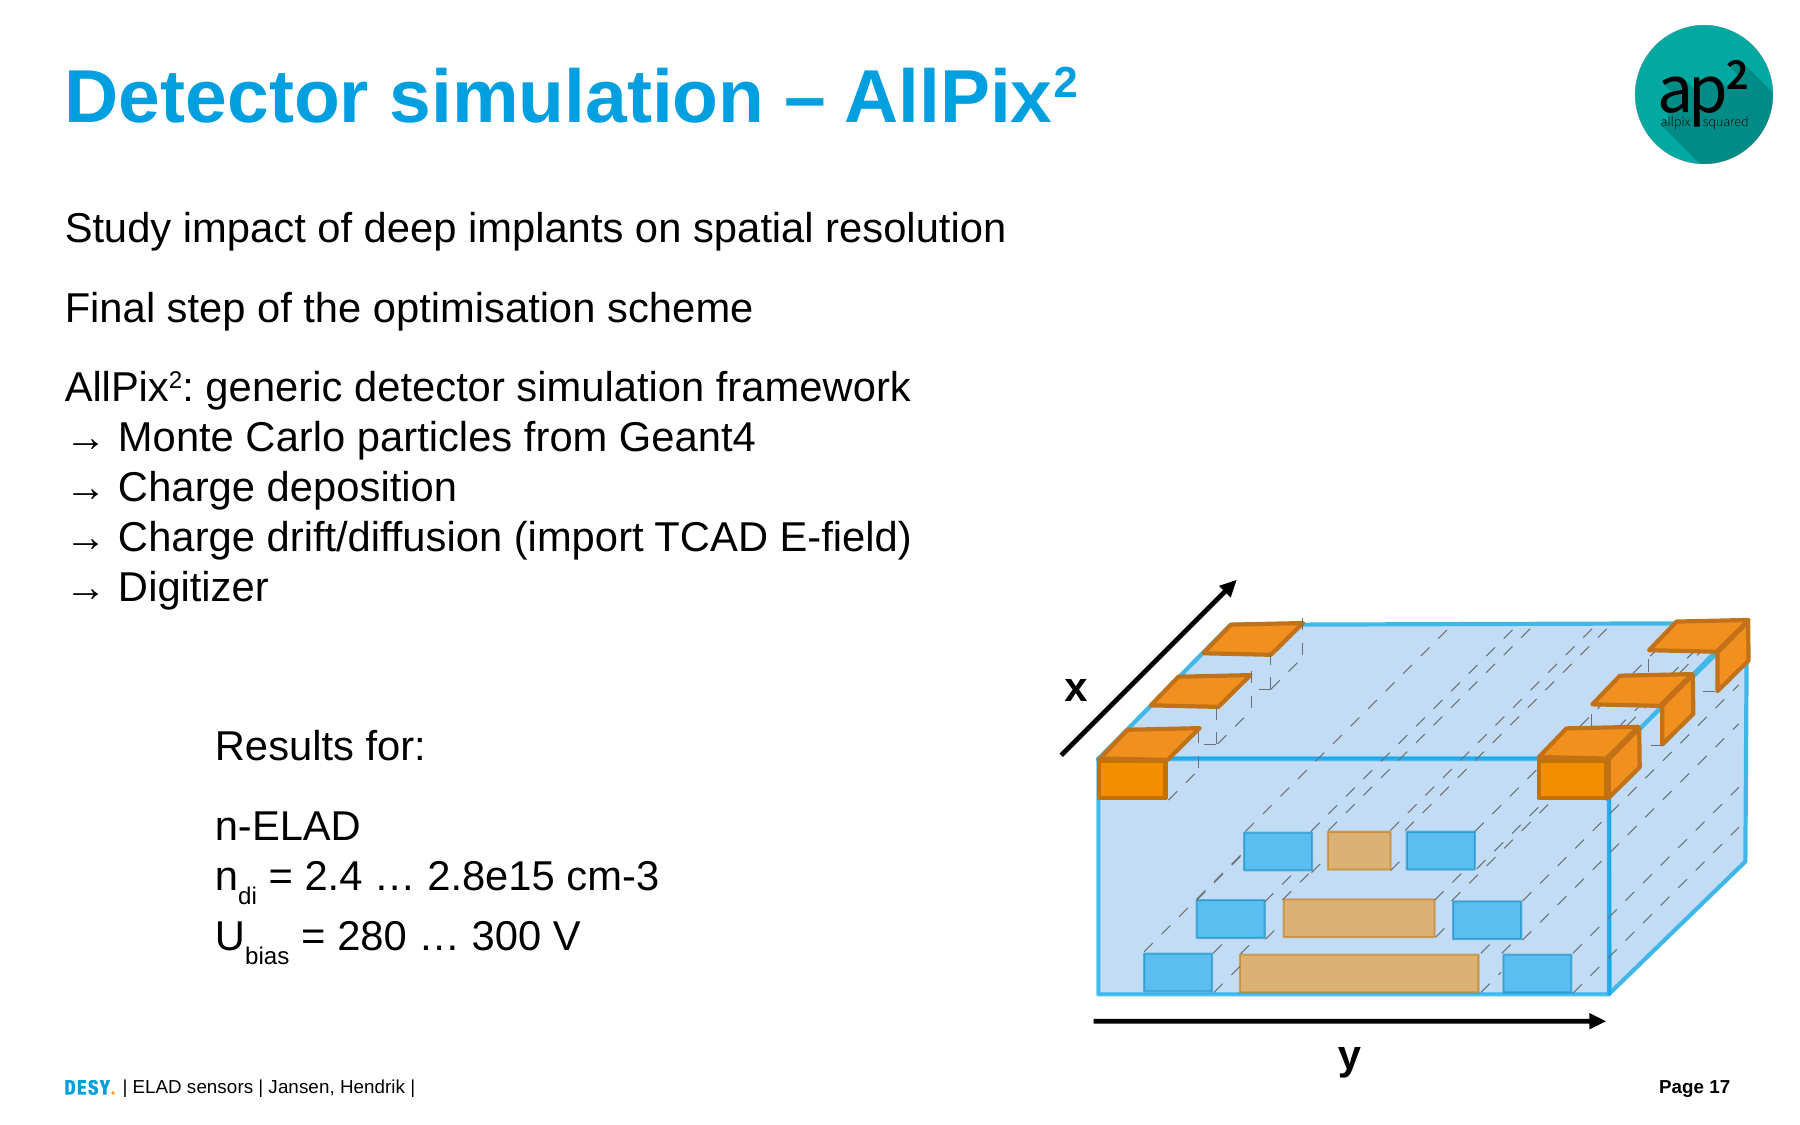

# Detector simulation – AllPix2
Study impact of deep implants on spatial resolution
Final step of the optimisation scheme
AllPix2: generic detector simulation framework
→ Monte Carlo particles from Geant4
→ Charge deposition
→ Charge drift/diffusion (import TCAD E-field)
→ Digitizer
 			Results for:
 			n-ELAD
			ndi = 2.4 … 2.8e15 cm-3
			Ubias = 280 … 300 V
x
y